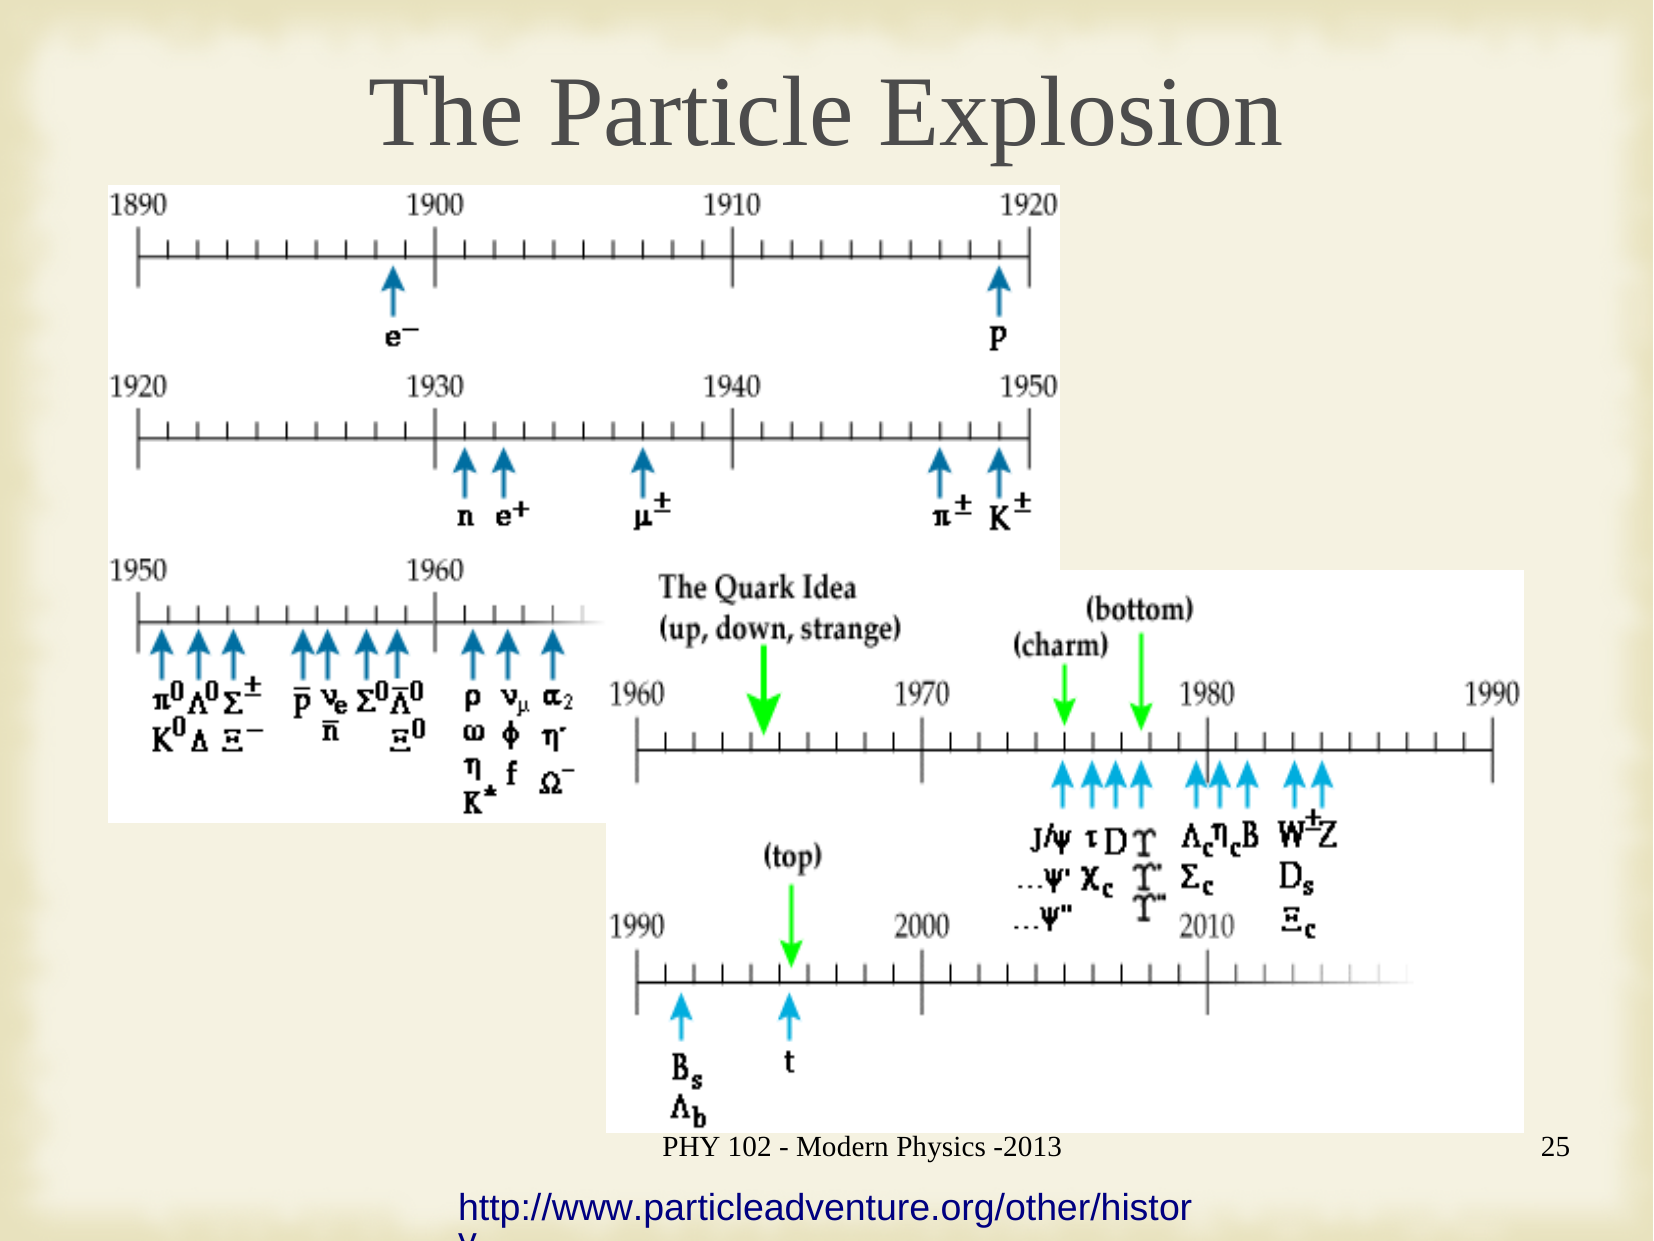

# The Particle Explosion
PHY 102 - Modern Physics -2013
25
http://www.particleadventure.org/other/history